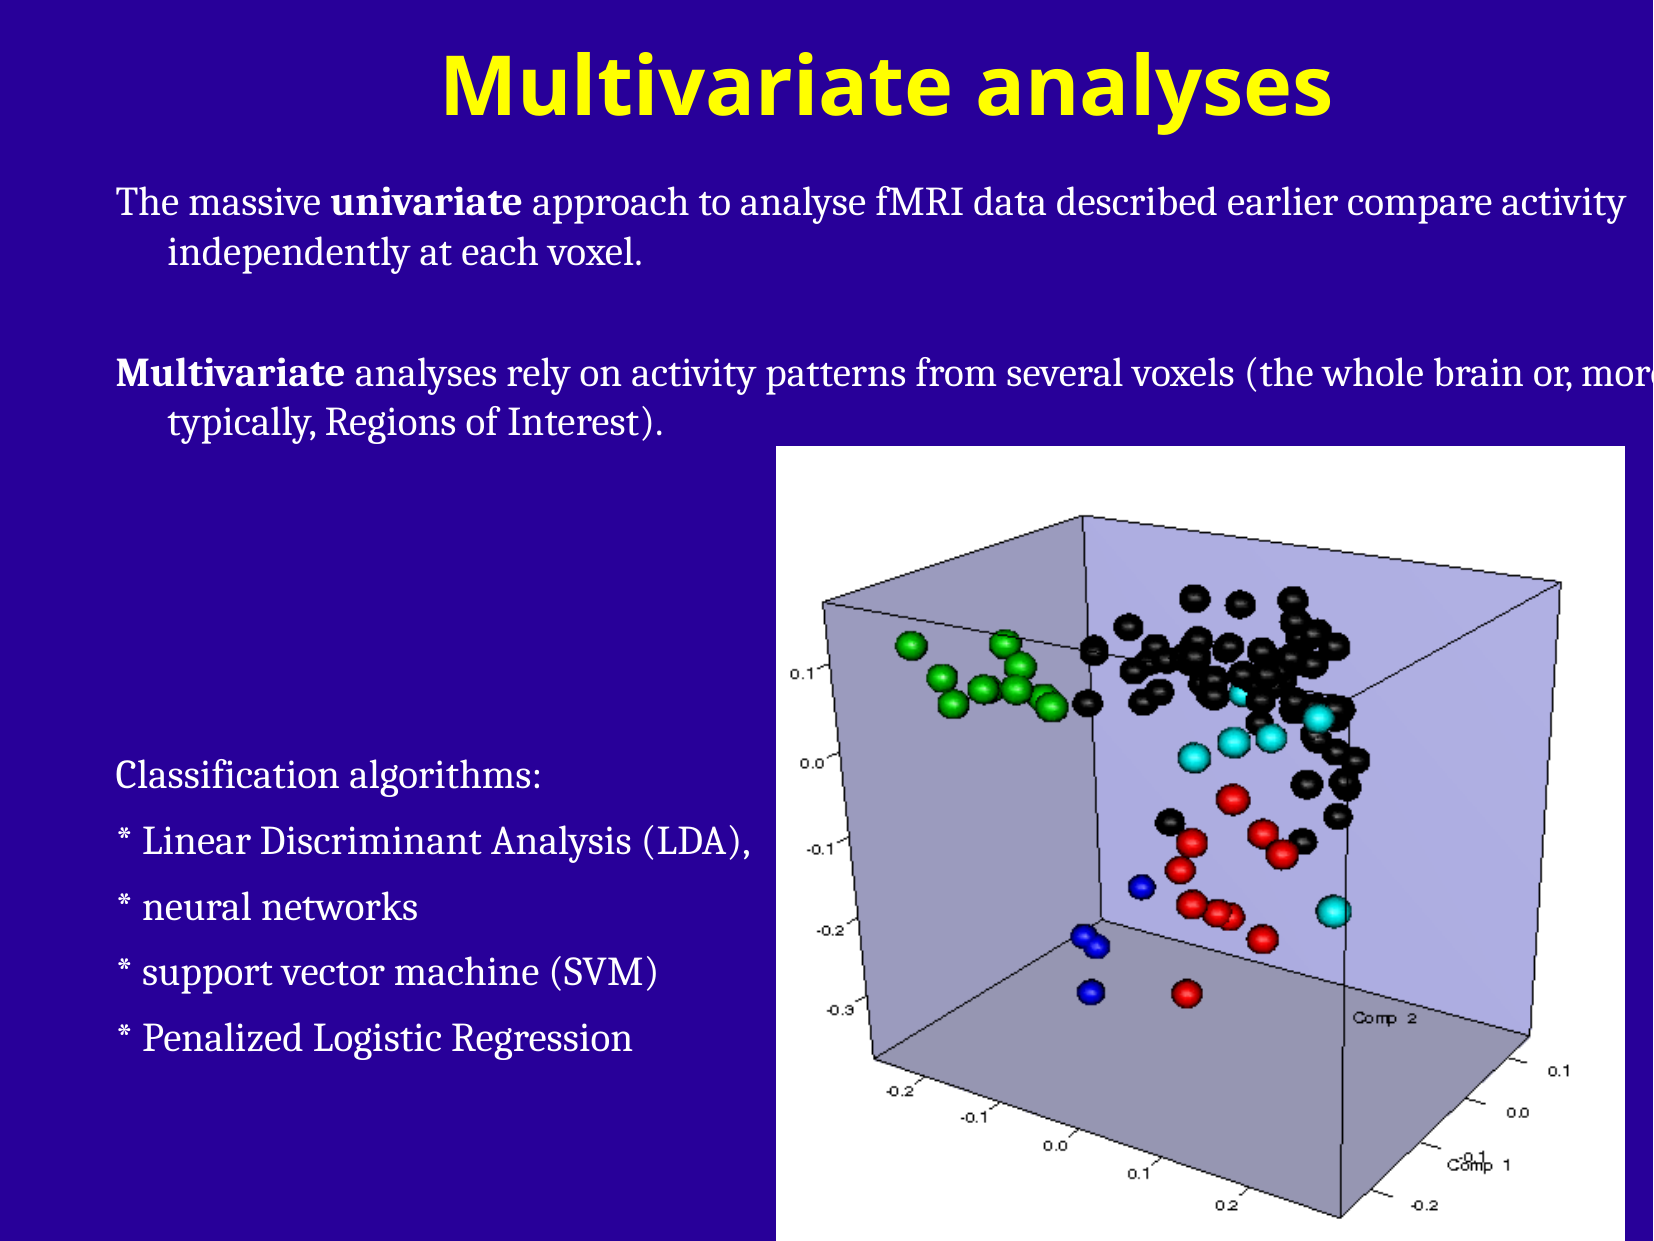

# Multivariate analyses
The massive univariate approach to analyse fMRI data described earlier compare activity independently at each voxel.
Multivariate analyses rely on activity patterns from several voxels (the whole brain or, more typically, Regions of Interest).
Classification algorithms:
* Linear Discriminant Analysis (LDA),
* neural networks
* support vector machine (SVM)
* Penalized Logistic Regression
.